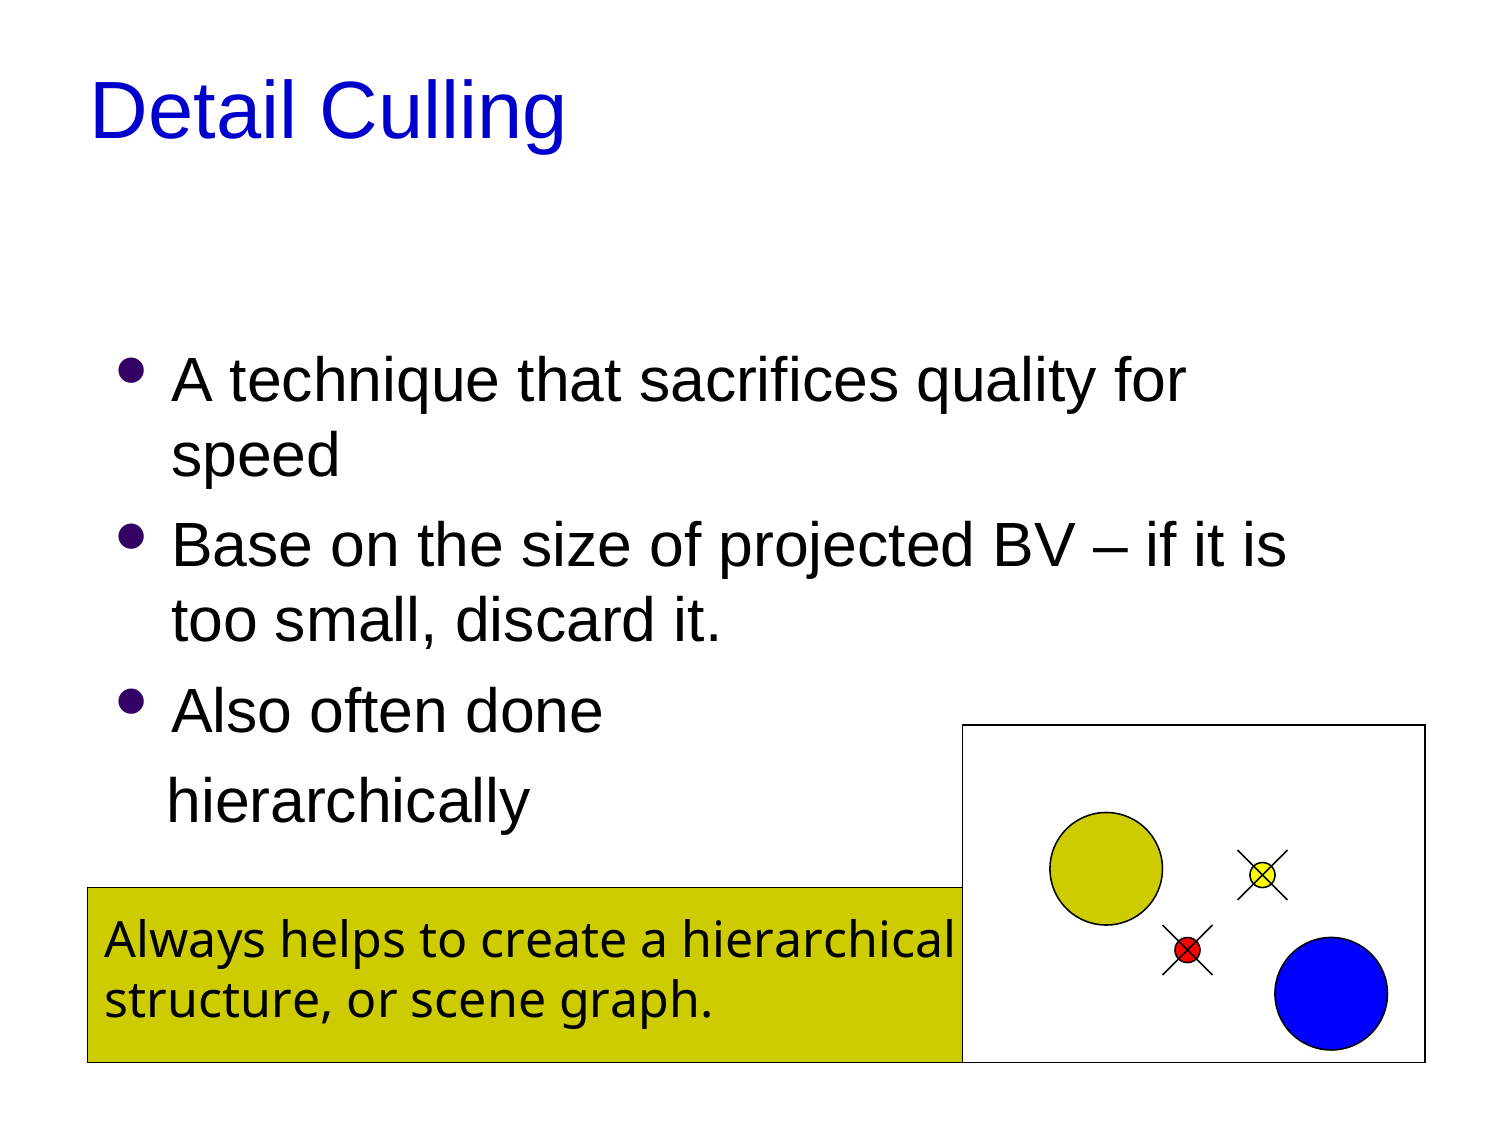

# Detail Culling
A technique that sacrifices quality for speed
Base on the size of projected BV – if it is too small, discard it.
Also often done
 hierarchically
Always helps to create a hierarchical
structure, or scene graph.